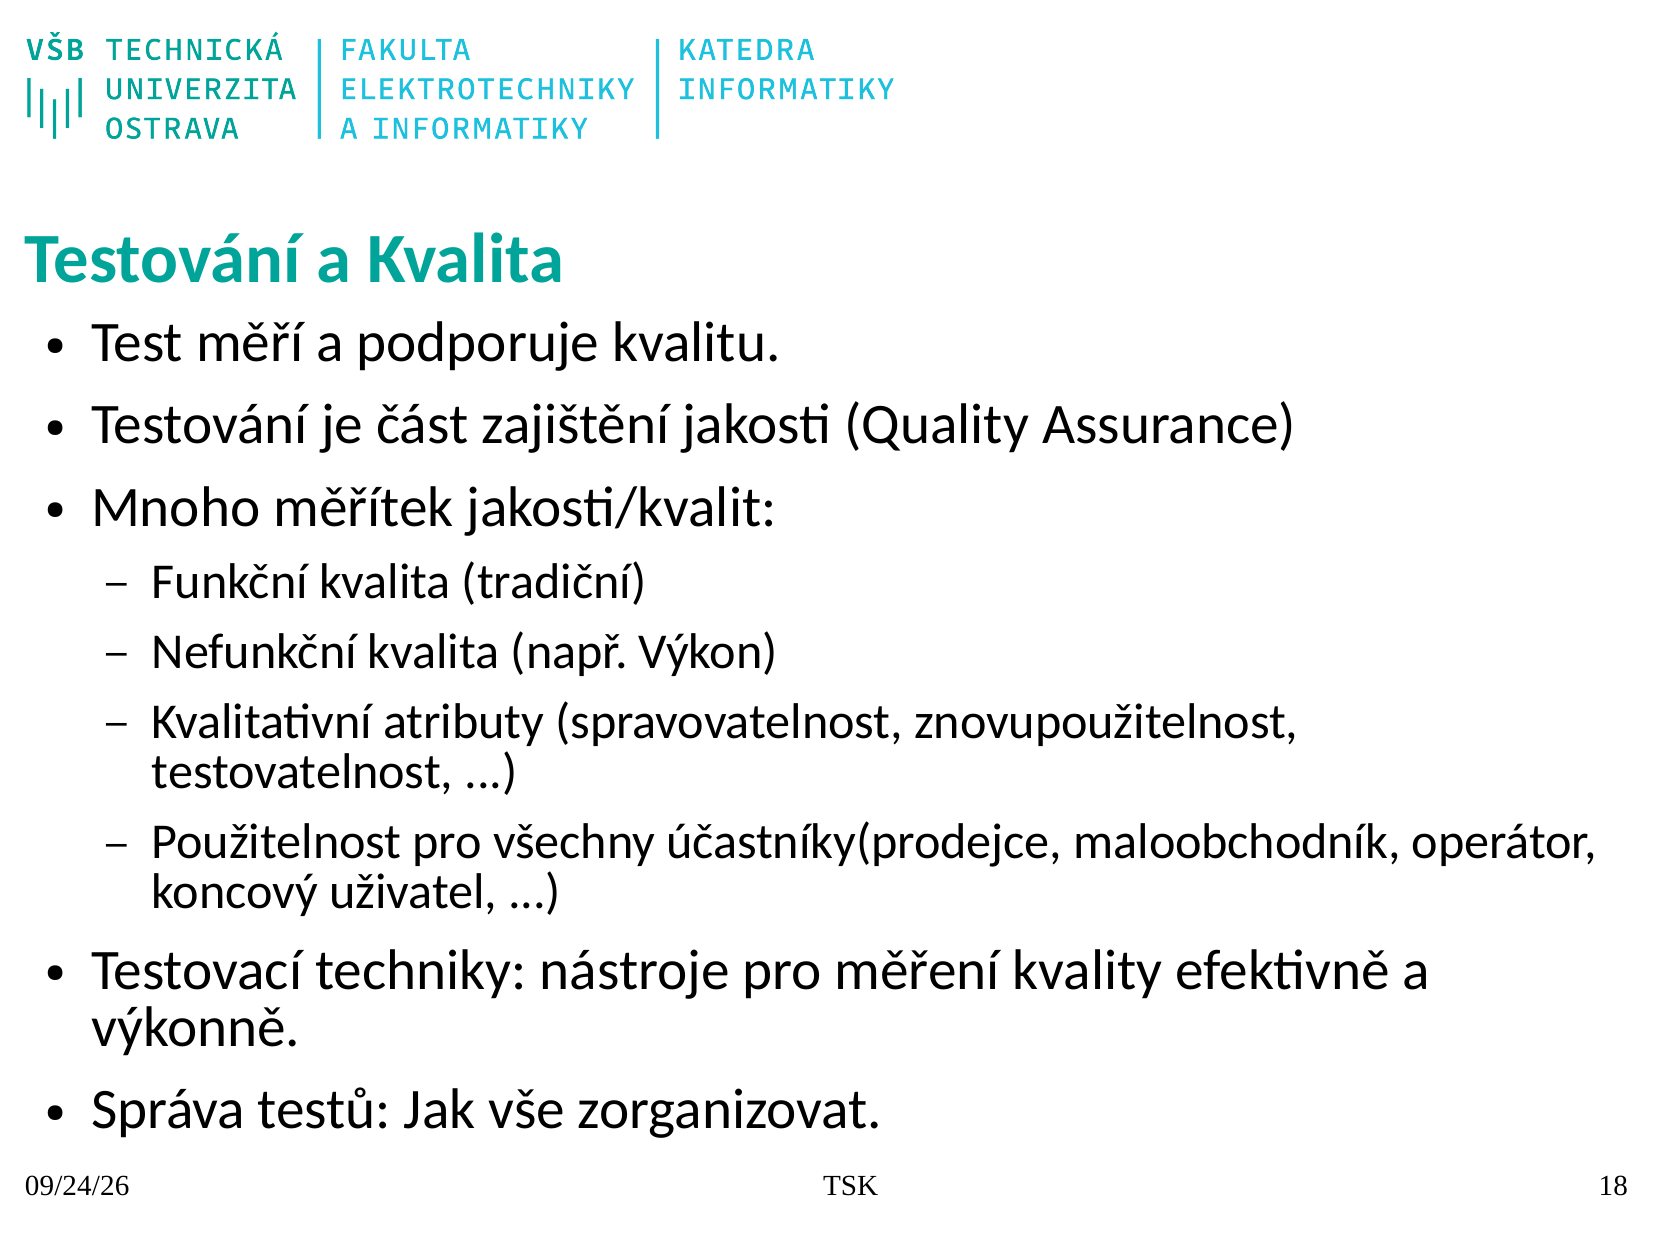

# Testování a Kvalita
Test měří a podporuje kvalitu.
Testování je část zajištění jakosti (Quality Assurance)
Mnoho měřítek jakosti/kvalit:
Funkční kvalita (tradiční)
Nefunkční kvalita (např. Výkon)
Kvalitativní atributy (spravovatelnost, znovupoužitelnost, testovatelnost, ...)
Použitelnost pro všechny účastníky(prodejce, maloobchodník, operátor, koncový uživatel, ...)
Testovací techniky: nástroje pro měření kvality efektivně a výkonně.
Správa testů: Jak vše zorganizovat.
TSK
18